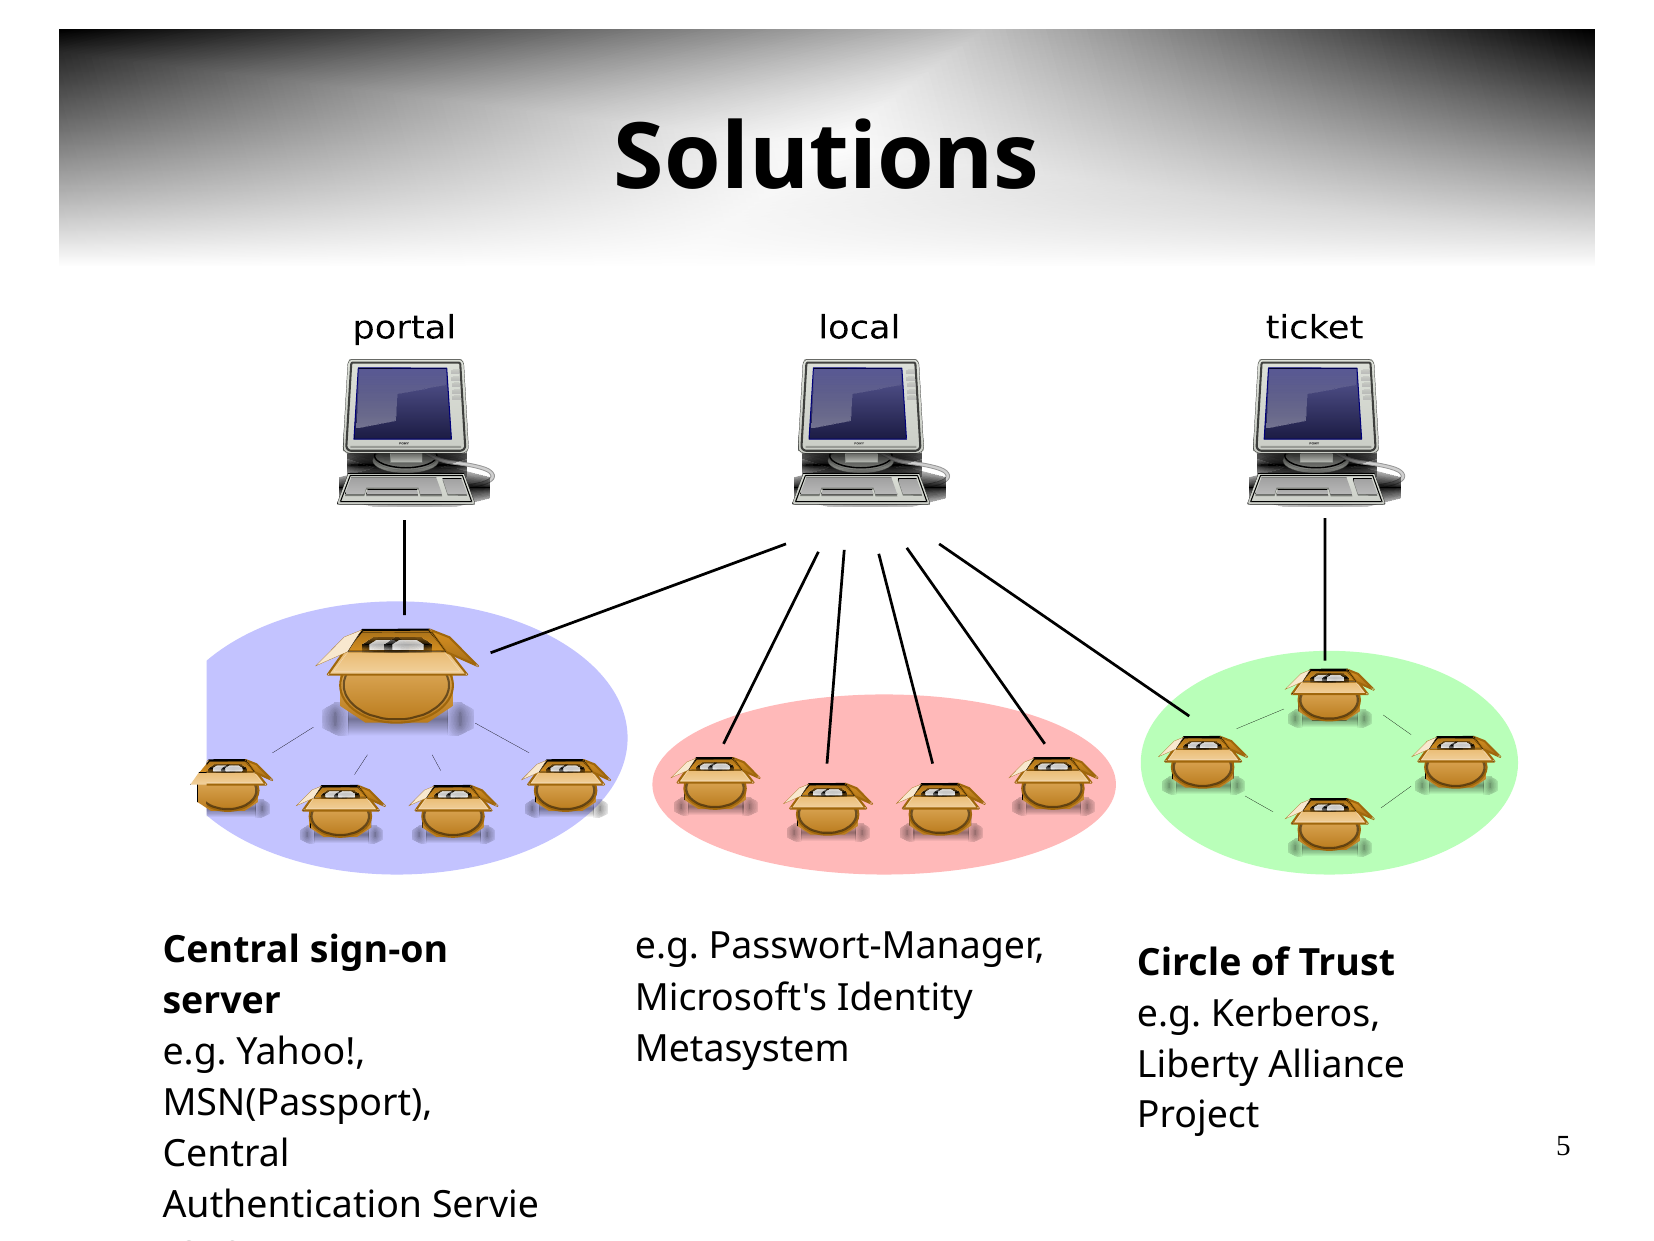

# Solutions
e.g. Passwort-Manager,
Microsoft's Identity Metasystem
Central sign-on server
e.g. Yahoo!, MSN(Passport),
Central Authentication Servie (CAS)
Circle of Trust
e.g. Kerberos,
Liberty Alliance Project
5